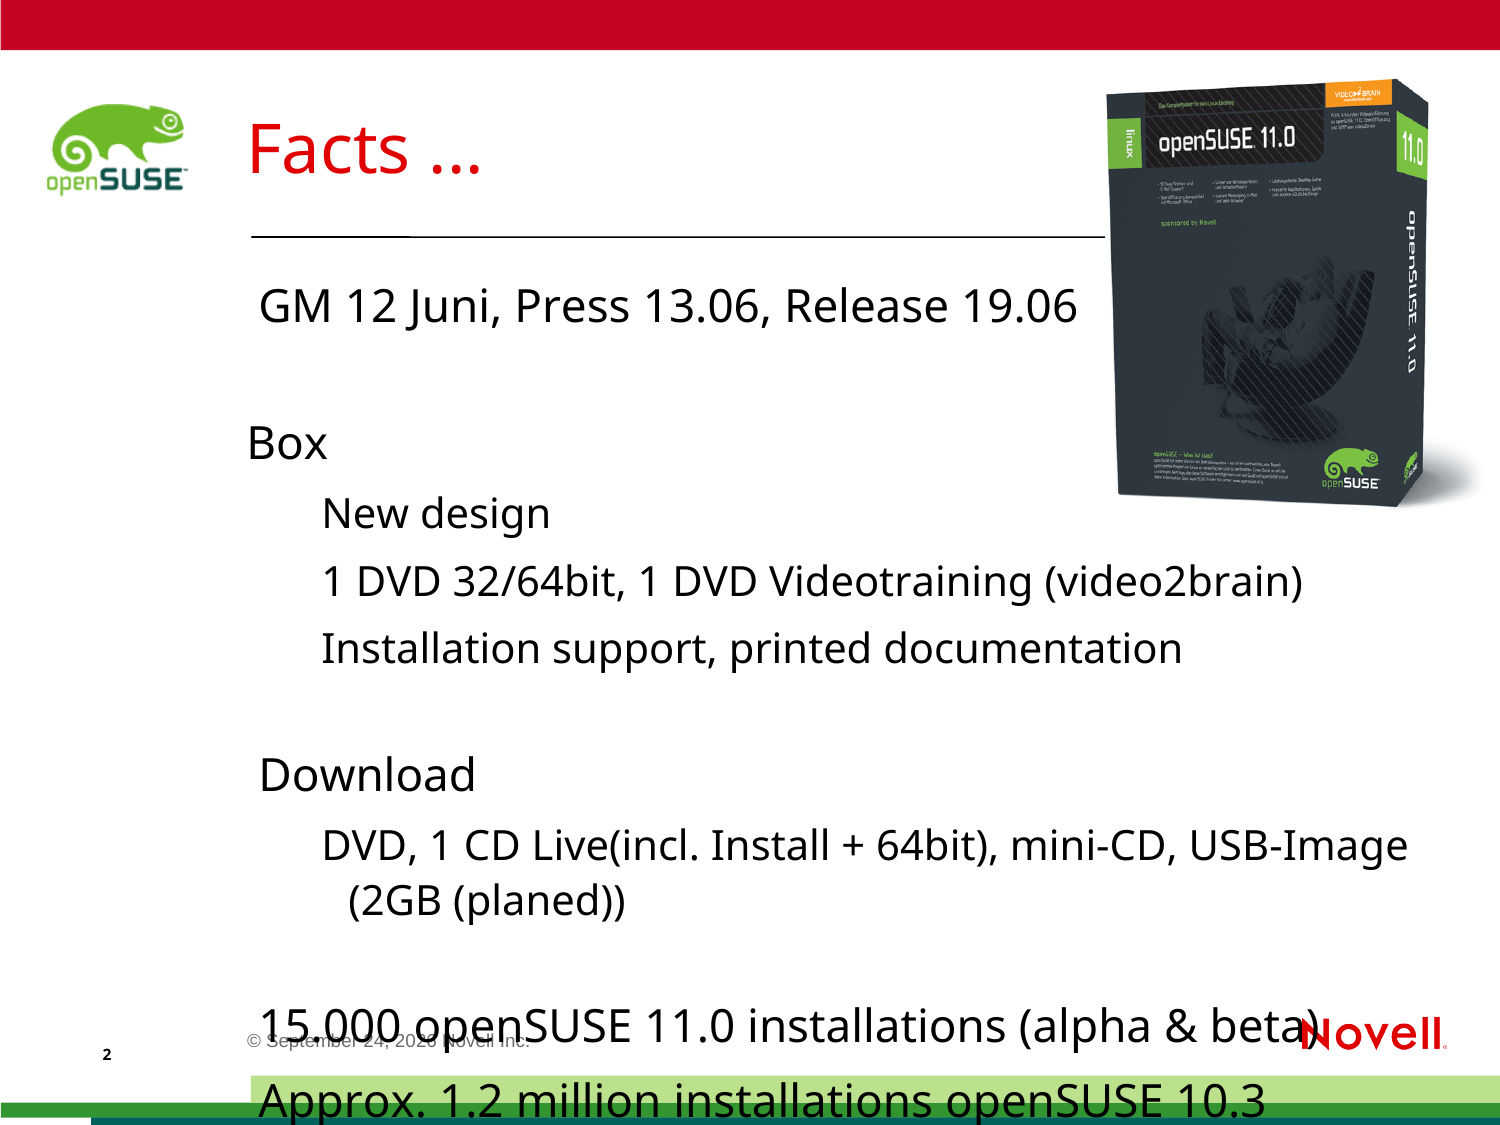

# Facts ...
 GM 12 Juni, Press 13.06, Release 19.06
Box
New design
1 DVD 32/64bit, 1 DVD Videotraining (video2brain)
Installation support, printed documentation
 Download
DVD, 1 CD Live(incl. Install + 64bit), mini-CD, USB-Image (2GB (planed))
 15.000 openSUSE 11.0 installations (alpha & beta)
 Approx. 1.2 million installations openSUSE 10.3